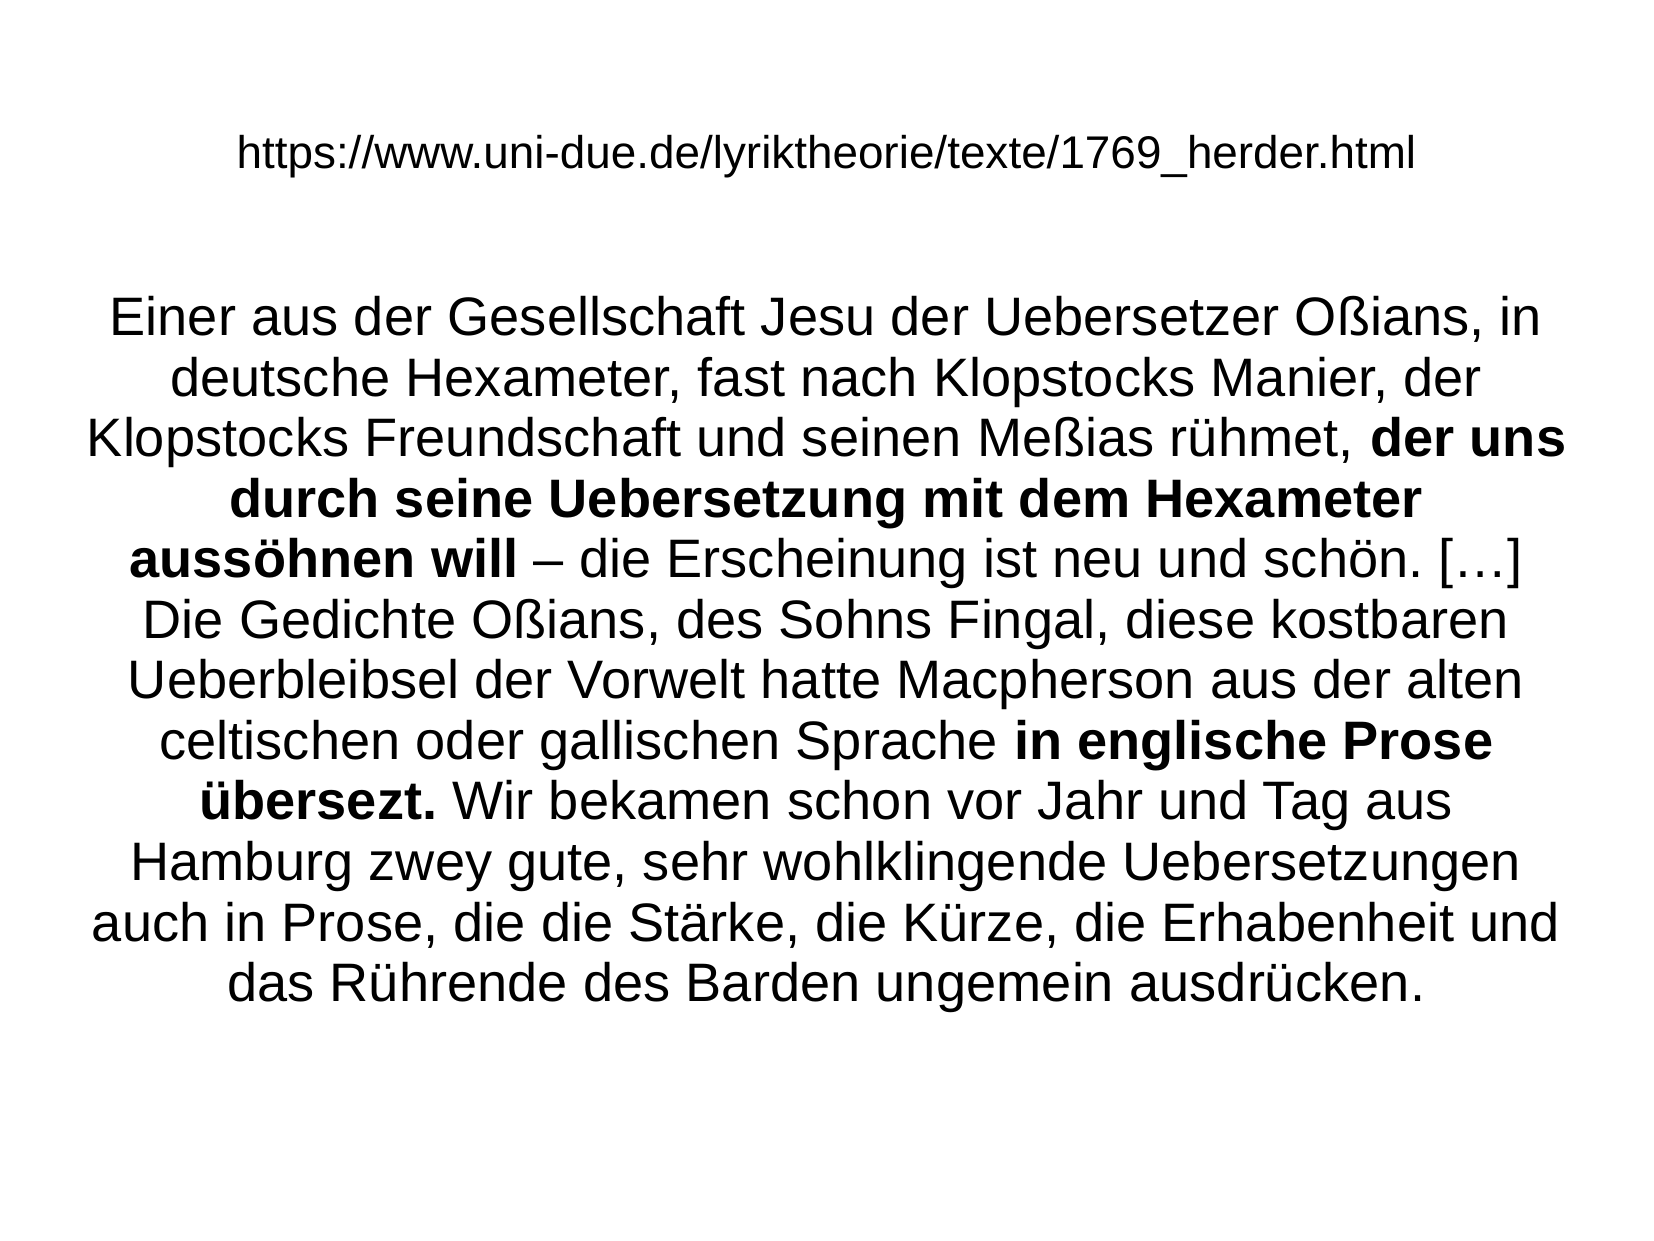

# https://www.uni-due.de/lyriktheorie/texte/1769_herder.html
Einer aus der Gesellschaft Jesu der Uebersetzer Oßians, in deutsche Hexameter, fast nach Klopstocks Manier, der Klopstocks Freundschaft und seinen Meßias rühmet, der uns durch seine Uebersetzung mit dem Hexameter aussöhnen will – die Erscheinung ist neu und schön. […] Die Gedichte Oßians, des Sohns Fingal, diese kostbaren Ueberbleibsel der Vorwelt hatte Macpherson aus der alten celtischen oder gallischen Sprache in englische Prose übersezt. Wir bekamen schon vor Jahr und Tag aus Hamburg zwey gute, sehr wohlklingende Uebersetzungen auch in Prose, die die Stärke, die Kürze, die Erhabenheit und das Rührende des Barden ungemein ausdrücken.